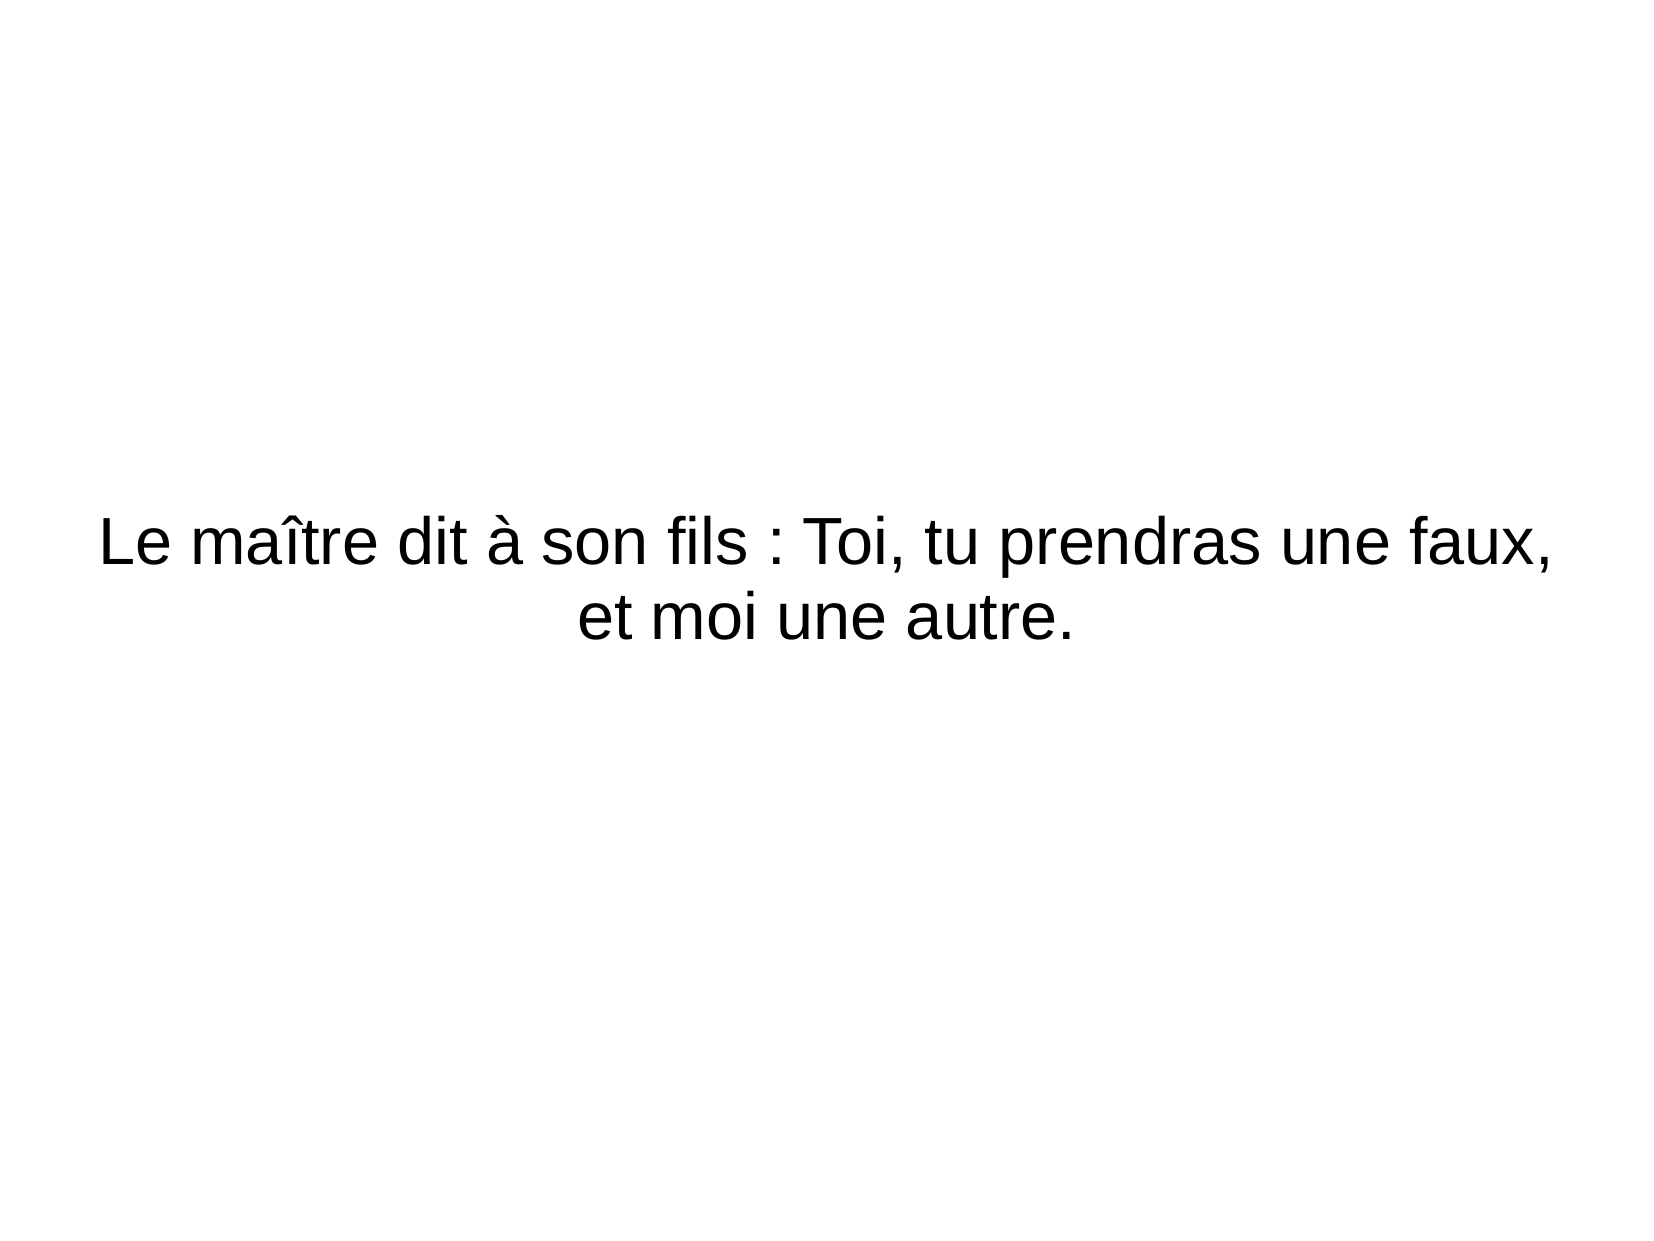

# Le maître dit à son fils : Toi, tu prendras une faux, et moi une autre.